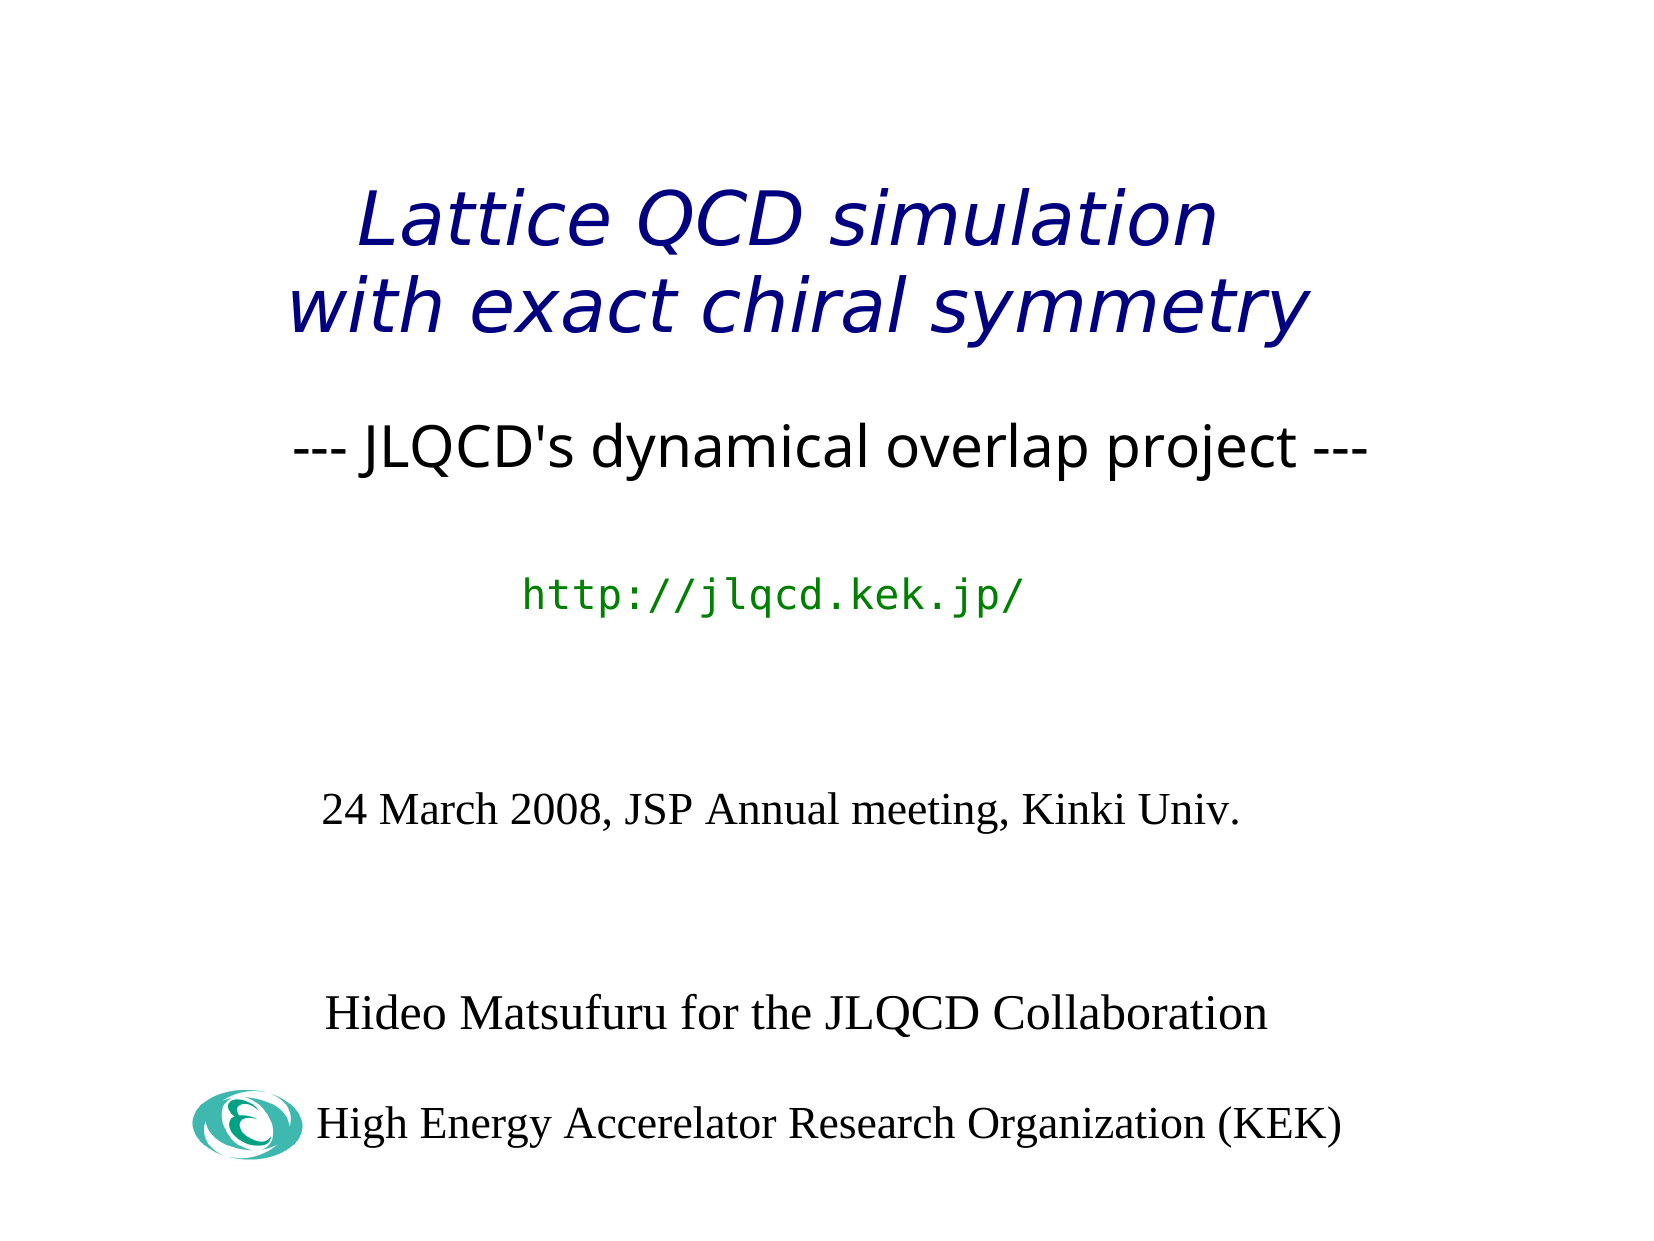

Lattice QCD simulation
 with exact chiral symmetry
--- JLQCD's dynamical overlap project ---
http://jlqcd.kek.jp/
24 March 2008, JSP Annual meeting, Kinki Univ.
Hideo Matsufuru for the JLQCD Collaboration
High Energy Accerelator Research Organization (KEK)